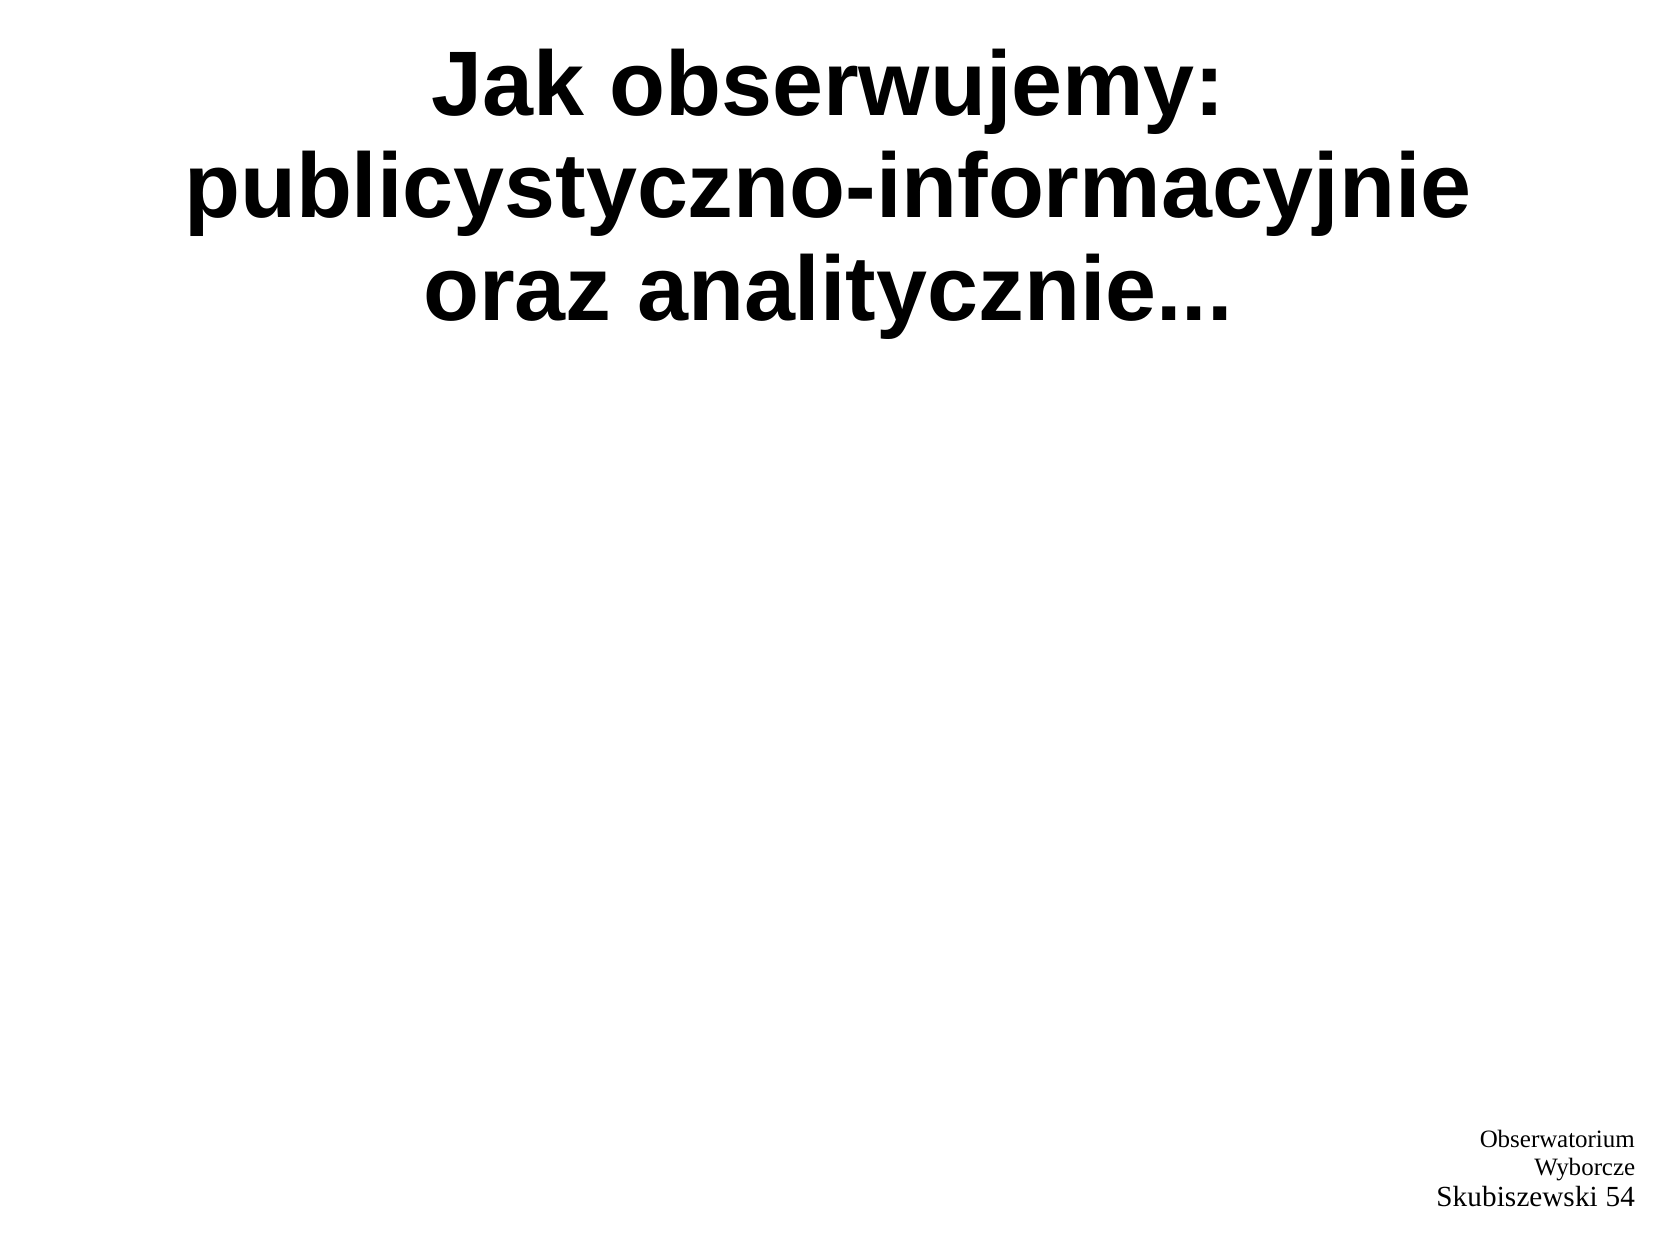

# Jak obserwujemy: publicystyczno-informacyjnie oraz analitycznie...
54